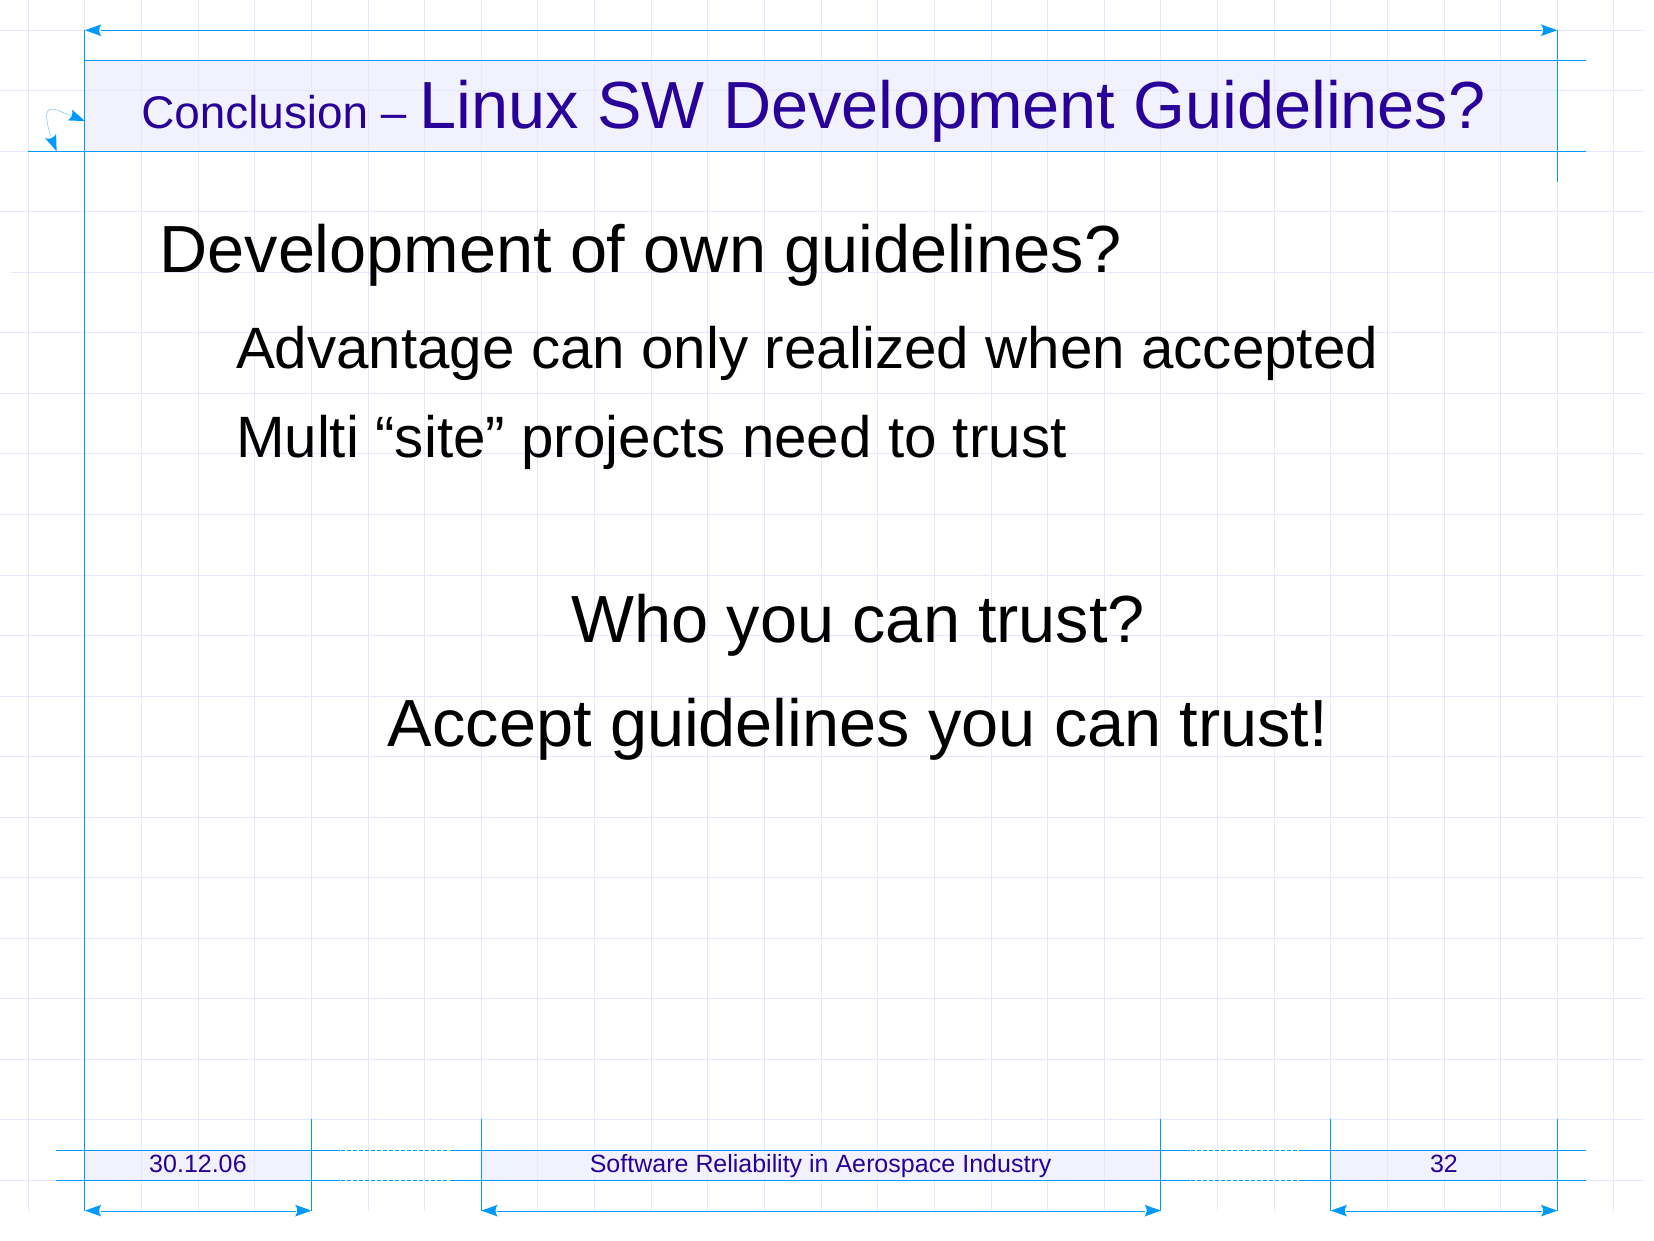

# Conclusion – Linux SW Development Guidelines?
Development of own guidelines?
Advantage can only realized when accepted
Multi “site” projects need to trust
Who you can trust?
Accept guidelines you can trust!
30.12.06
Software Reliability in Aerospace Industry
32